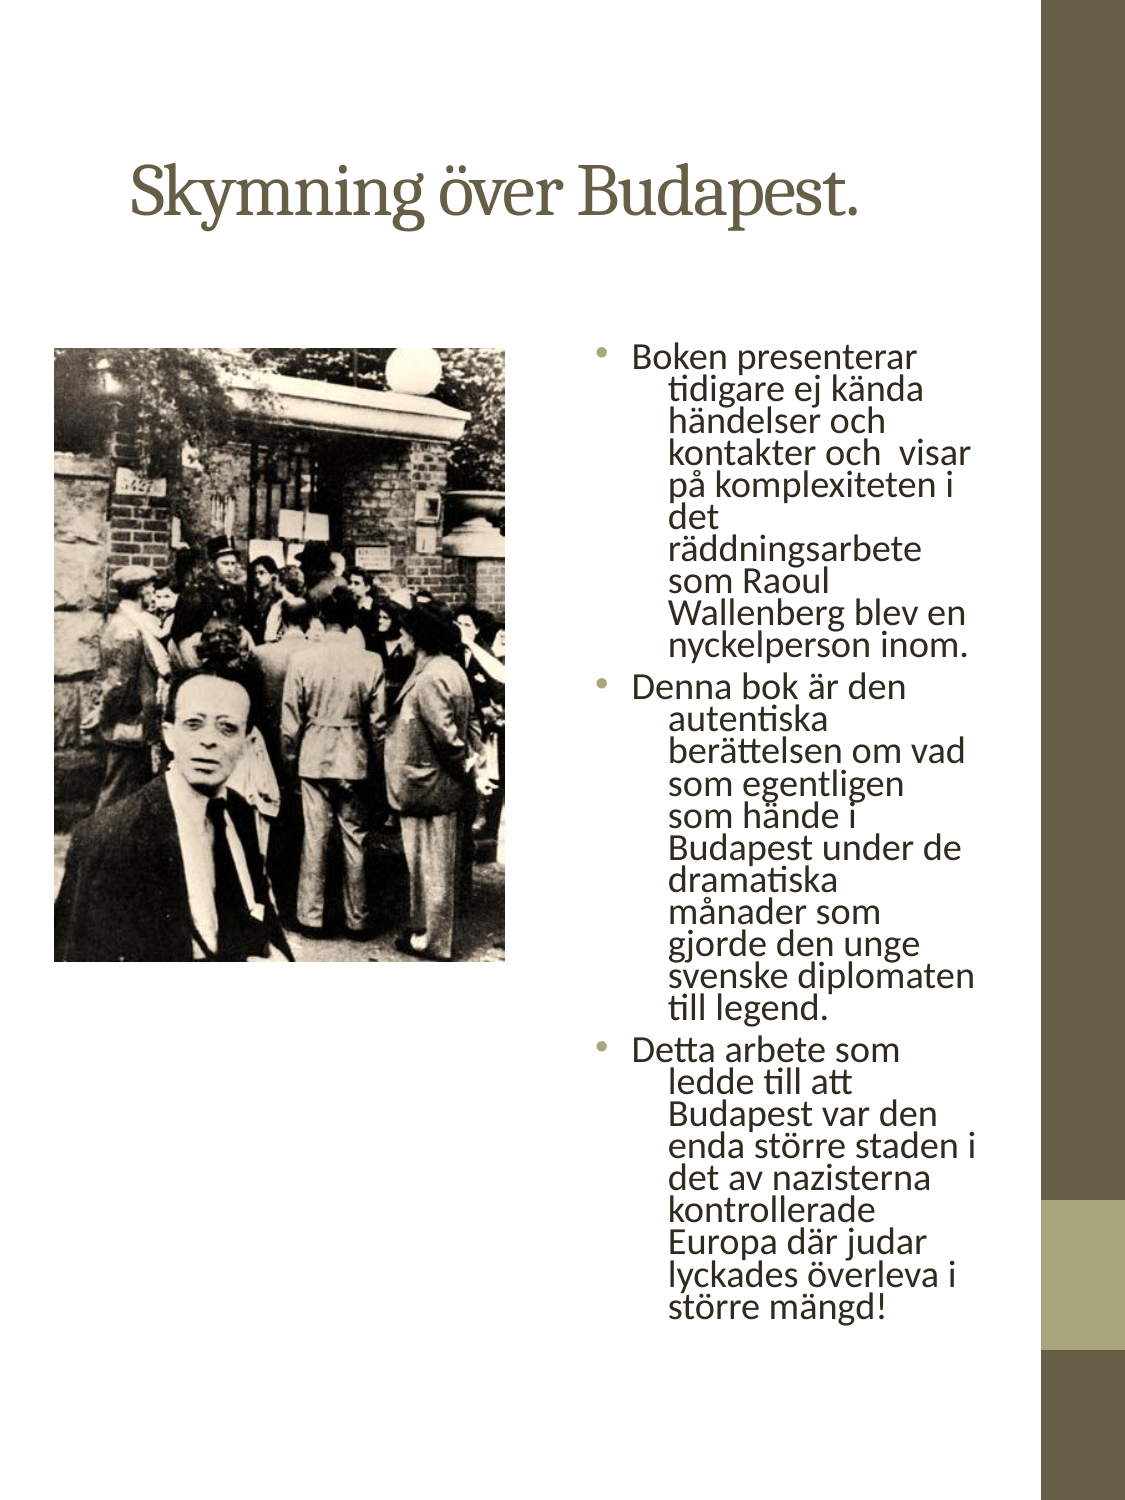

# Skymning över Budapest.
Boken presenterar tidigare ej kända händelser och kontakter och visar på komplexiteten i det räddningsarbete som Raoul Wallenberg blev en nyckelperson inom.
Denna bok är den autentiska berättelsen om vad som egentligen som hände i Budapest under de dramatiska månader som gjorde den unge svenske diplomaten till legend.
Detta arbete som ledde till att Budapest var den enda större staden i det av nazisterna kontrollerade Europa där judar lyckades överleva i större mängd!